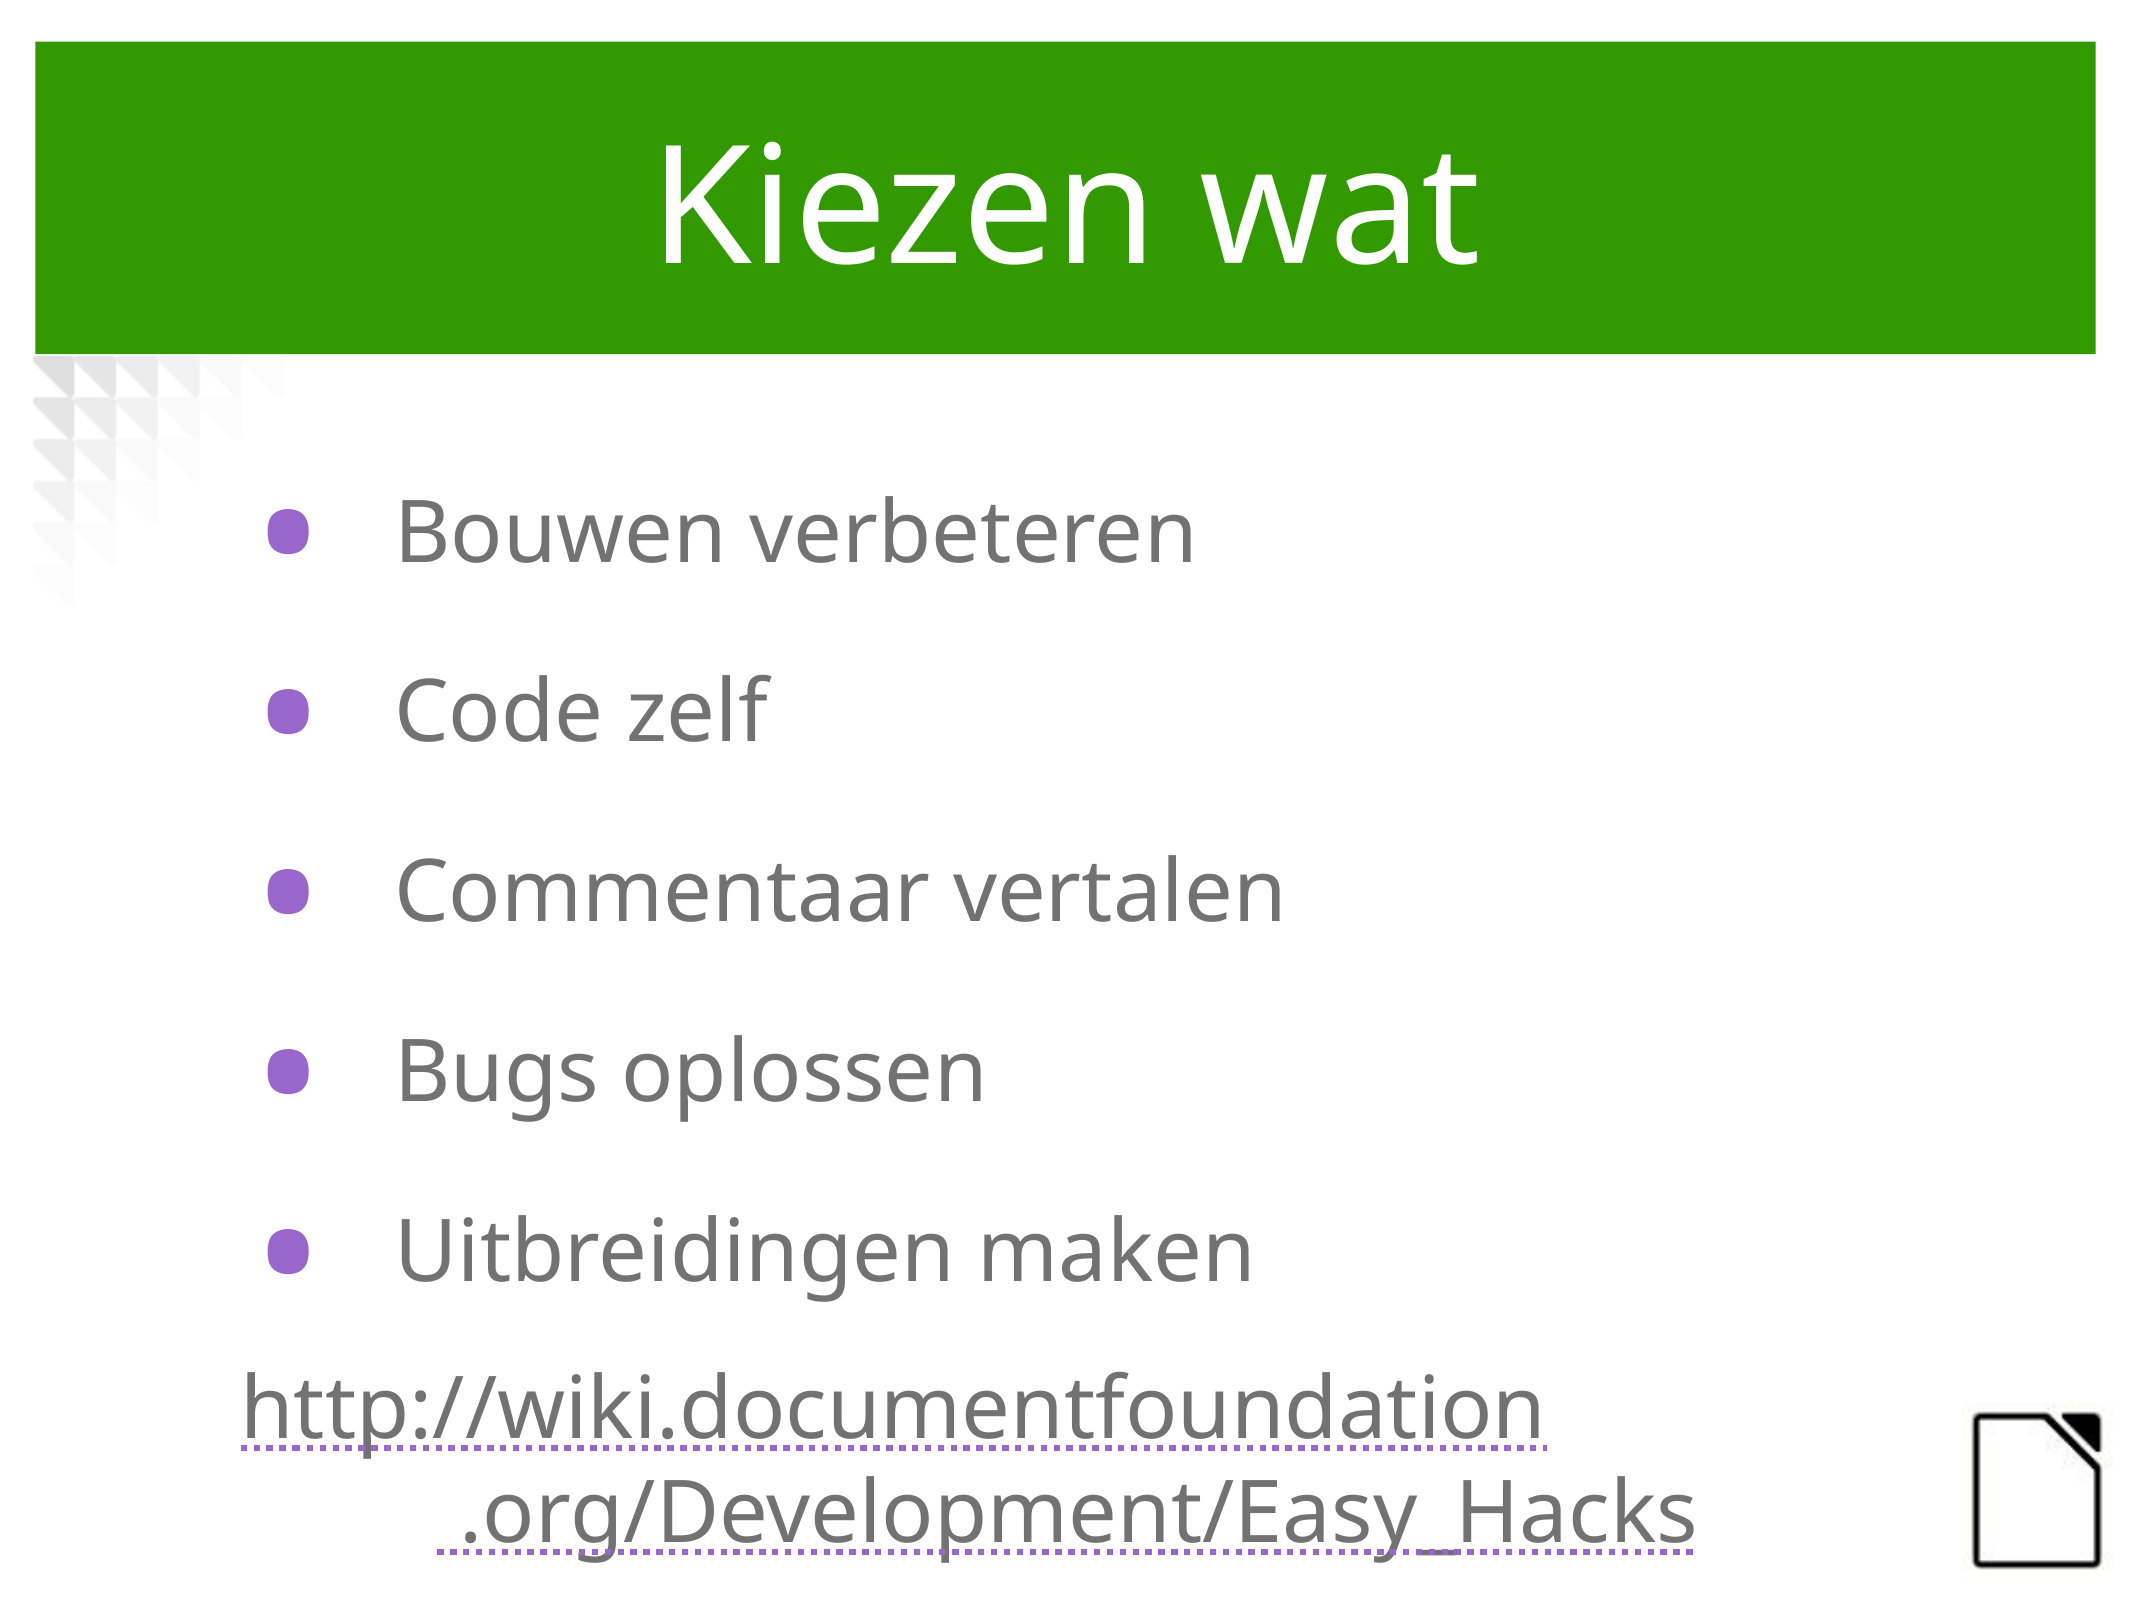

# Kiezen wat
Bouwen verbeteren
Code zelf
Commentaar vertalen
Bugs oplossen
Uitbreidingen maken
http://wiki.documentfoundation
		 .org/Development/Easy_Hacks